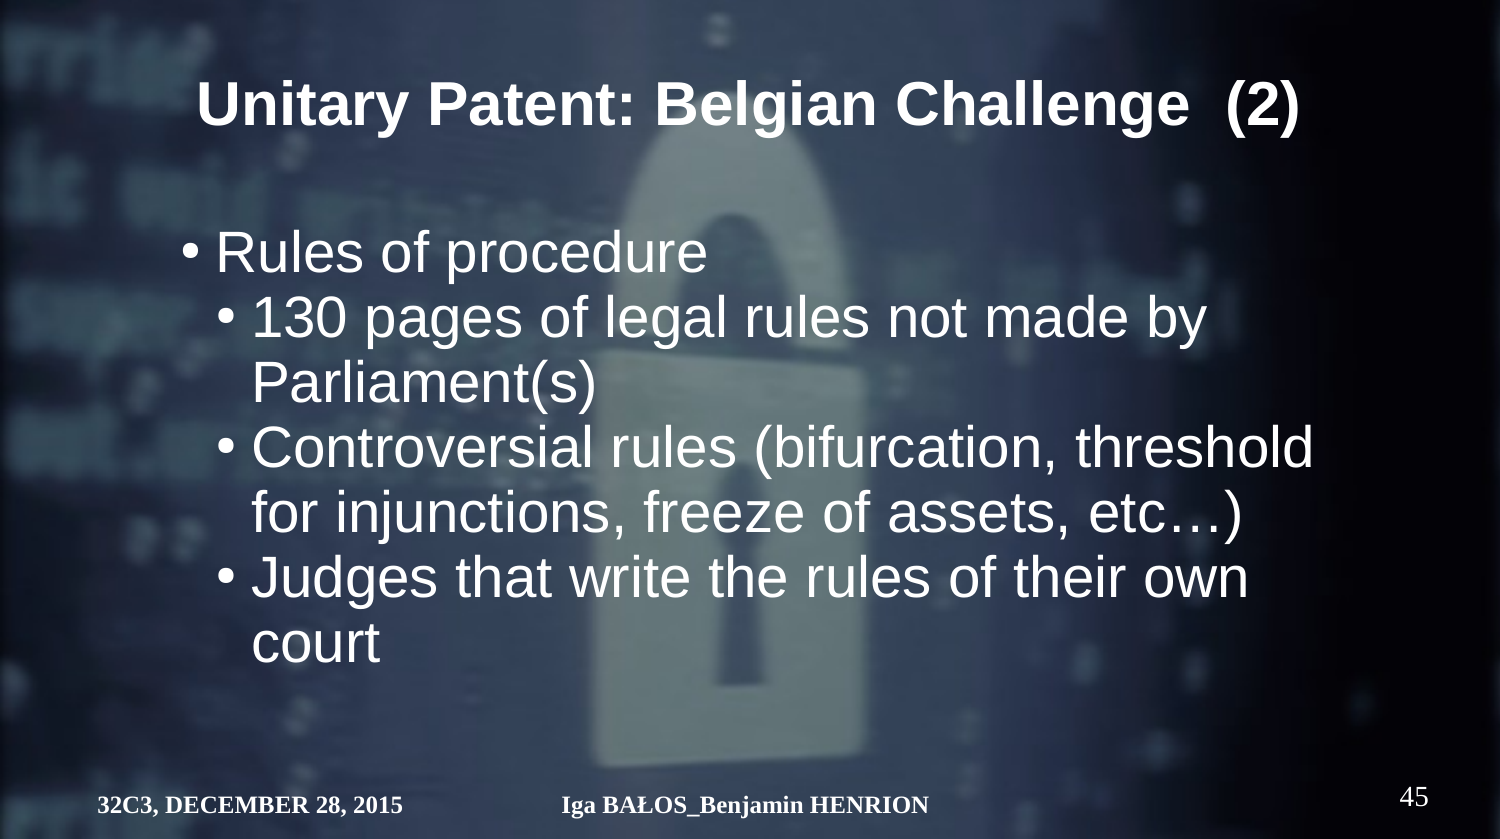

# Unitary Patent: Belgian Challenge (2)
Rules of procedure
130 pages of legal rules not made by Parliament(s)
Controversial rules (bifurcation, threshold for injunctions, freeze of assets, etc…)
Judges that write the rules of their own court
45
32C3, DECEMBER 22, 2015
Iga BAŁOS_Benjamin HENRION